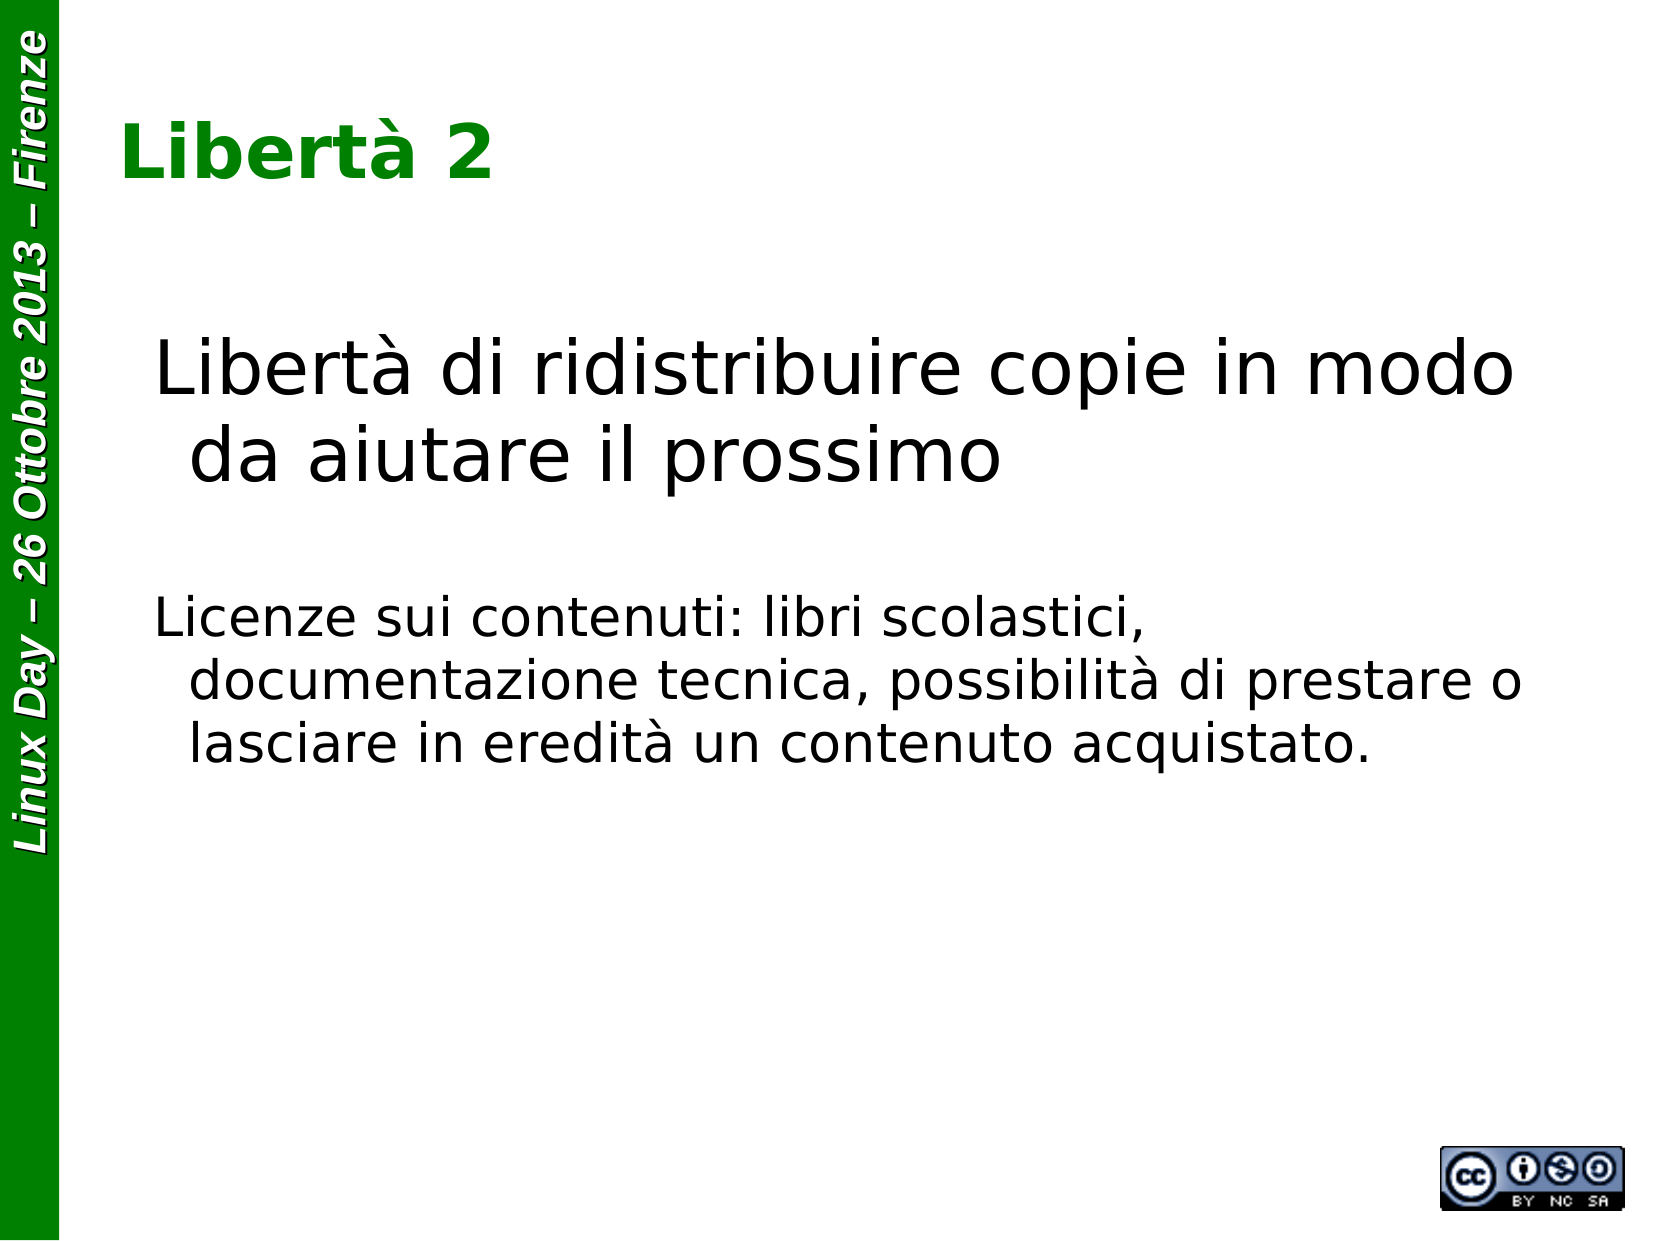

# Libertà 2
Libertà di ridistribuire copie in modo da aiutare il prossimo
Licenze sui contenuti: libri scolastici, documentazione tecnica, possibilità di prestare o lasciare in eredità un contenuto acquistato.